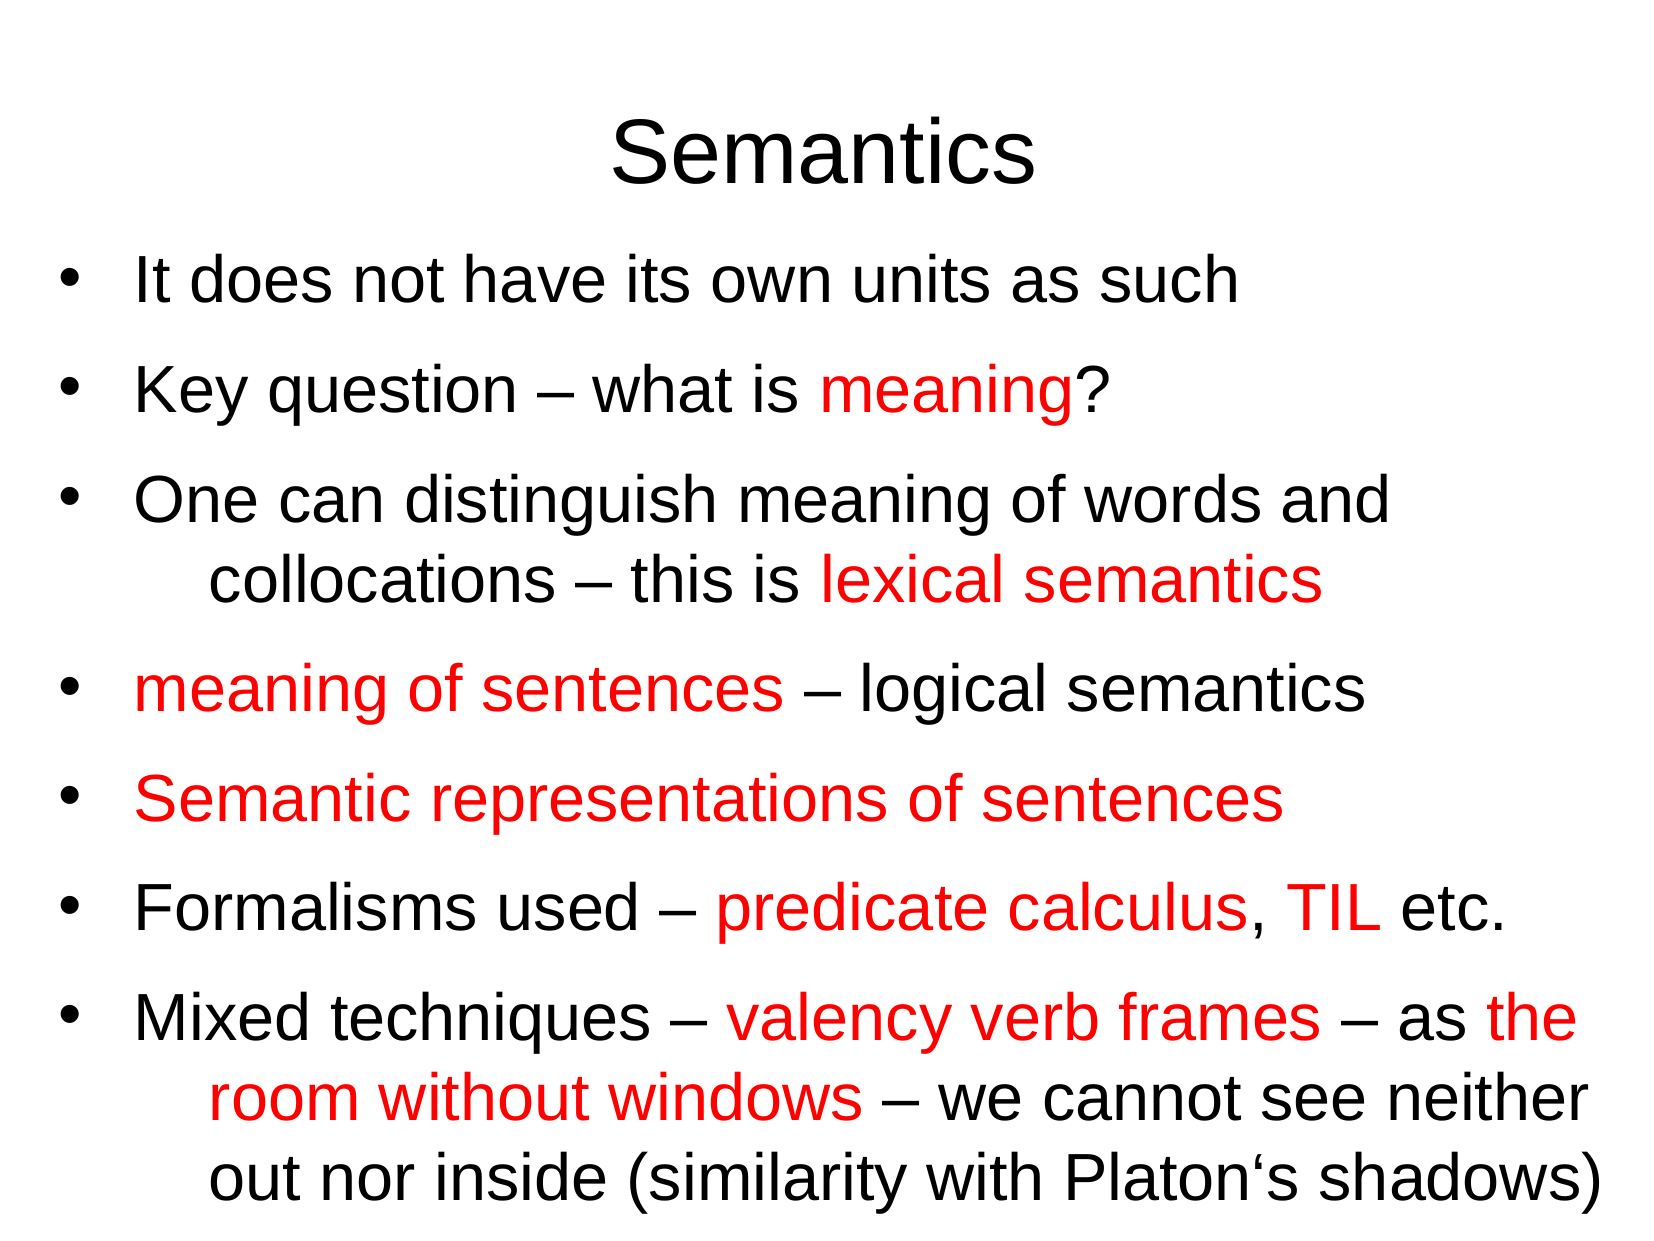

# Semantics
It does not have its own units as such
Key question – what is meaning?
One can distinguish meaning of words and collocations – this is lexical semantics
meaning of sentences – logical semantics
Semantic representations of sentences
Formalisms used – predicate calculus, TIL etc.
Mixed techniques – valency verb frames – as the room without windows – we cannot see neither out nor inside (similarity with Platon‘s shadows)